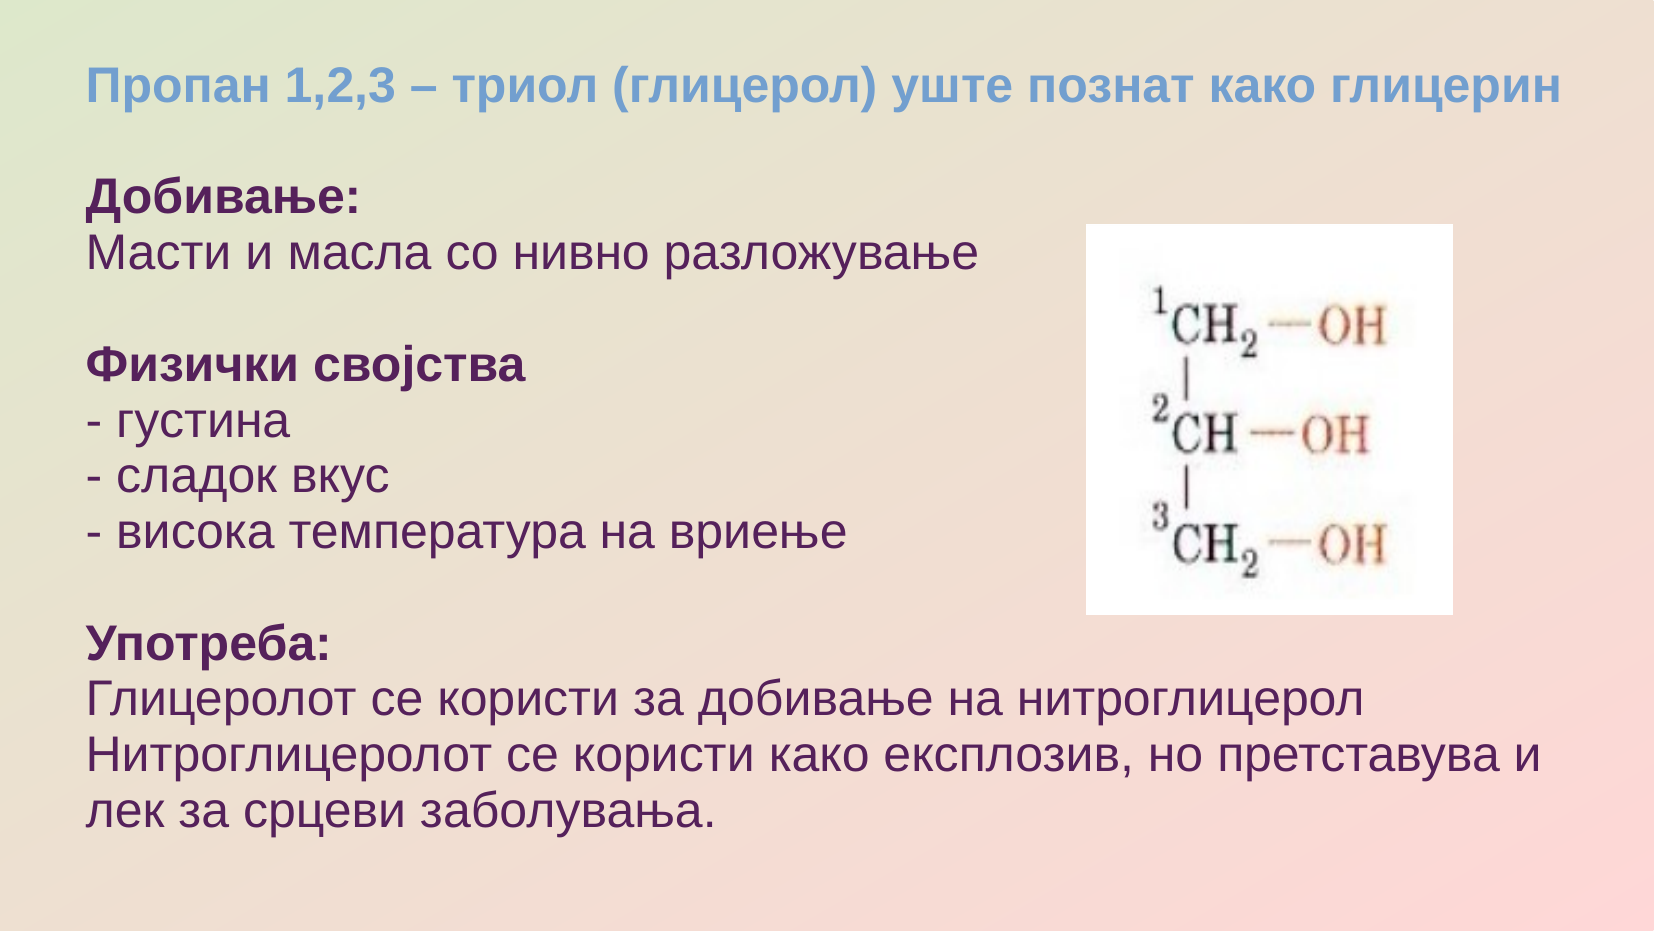

Пропан 1,2,3 – триол (глицерол) уште познат како глицерин
Добивање:
Масти и масла со нивно разложување
Физички својства
- густина
- сладок вкус
- висока температура на вриење
Употреба:
Глицеролот се користи за добивање на нитроглицерол
Нитроглицеролот се користи како експлозив, но претставува и лек за срцеви заболувања.